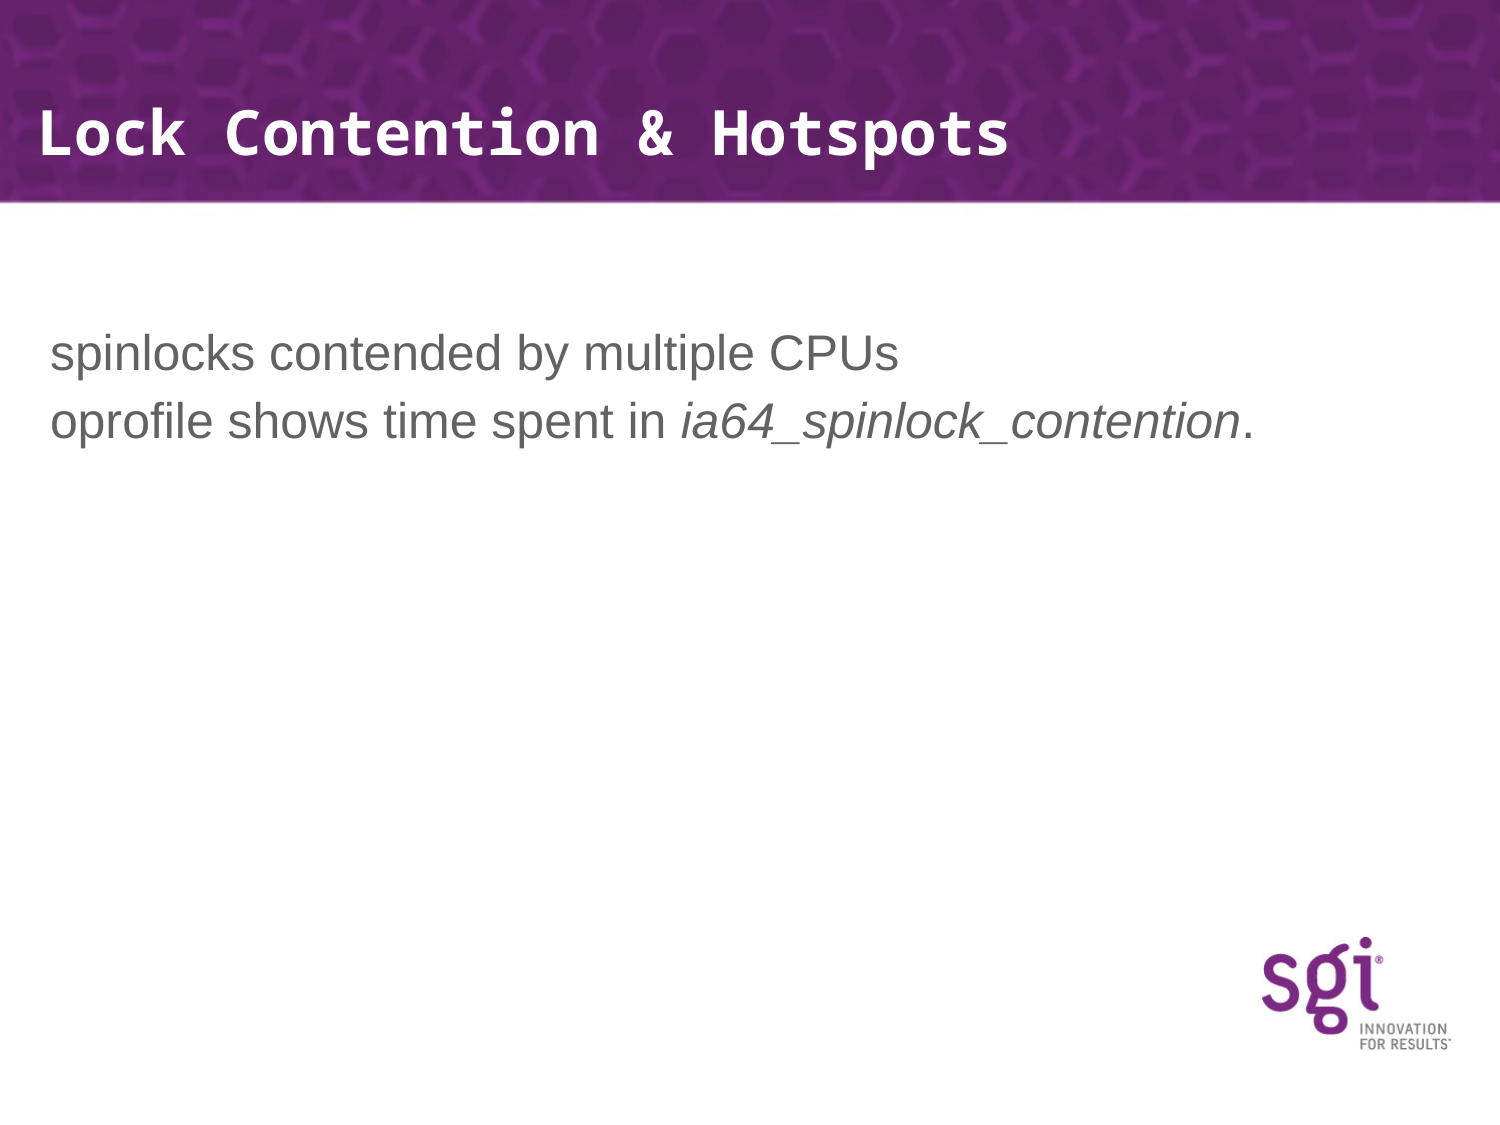

# Lock Contention & Hotspots
spinlocks contended by multiple CPUs
oprofile shows time spent in ia64_spinlock_contention.